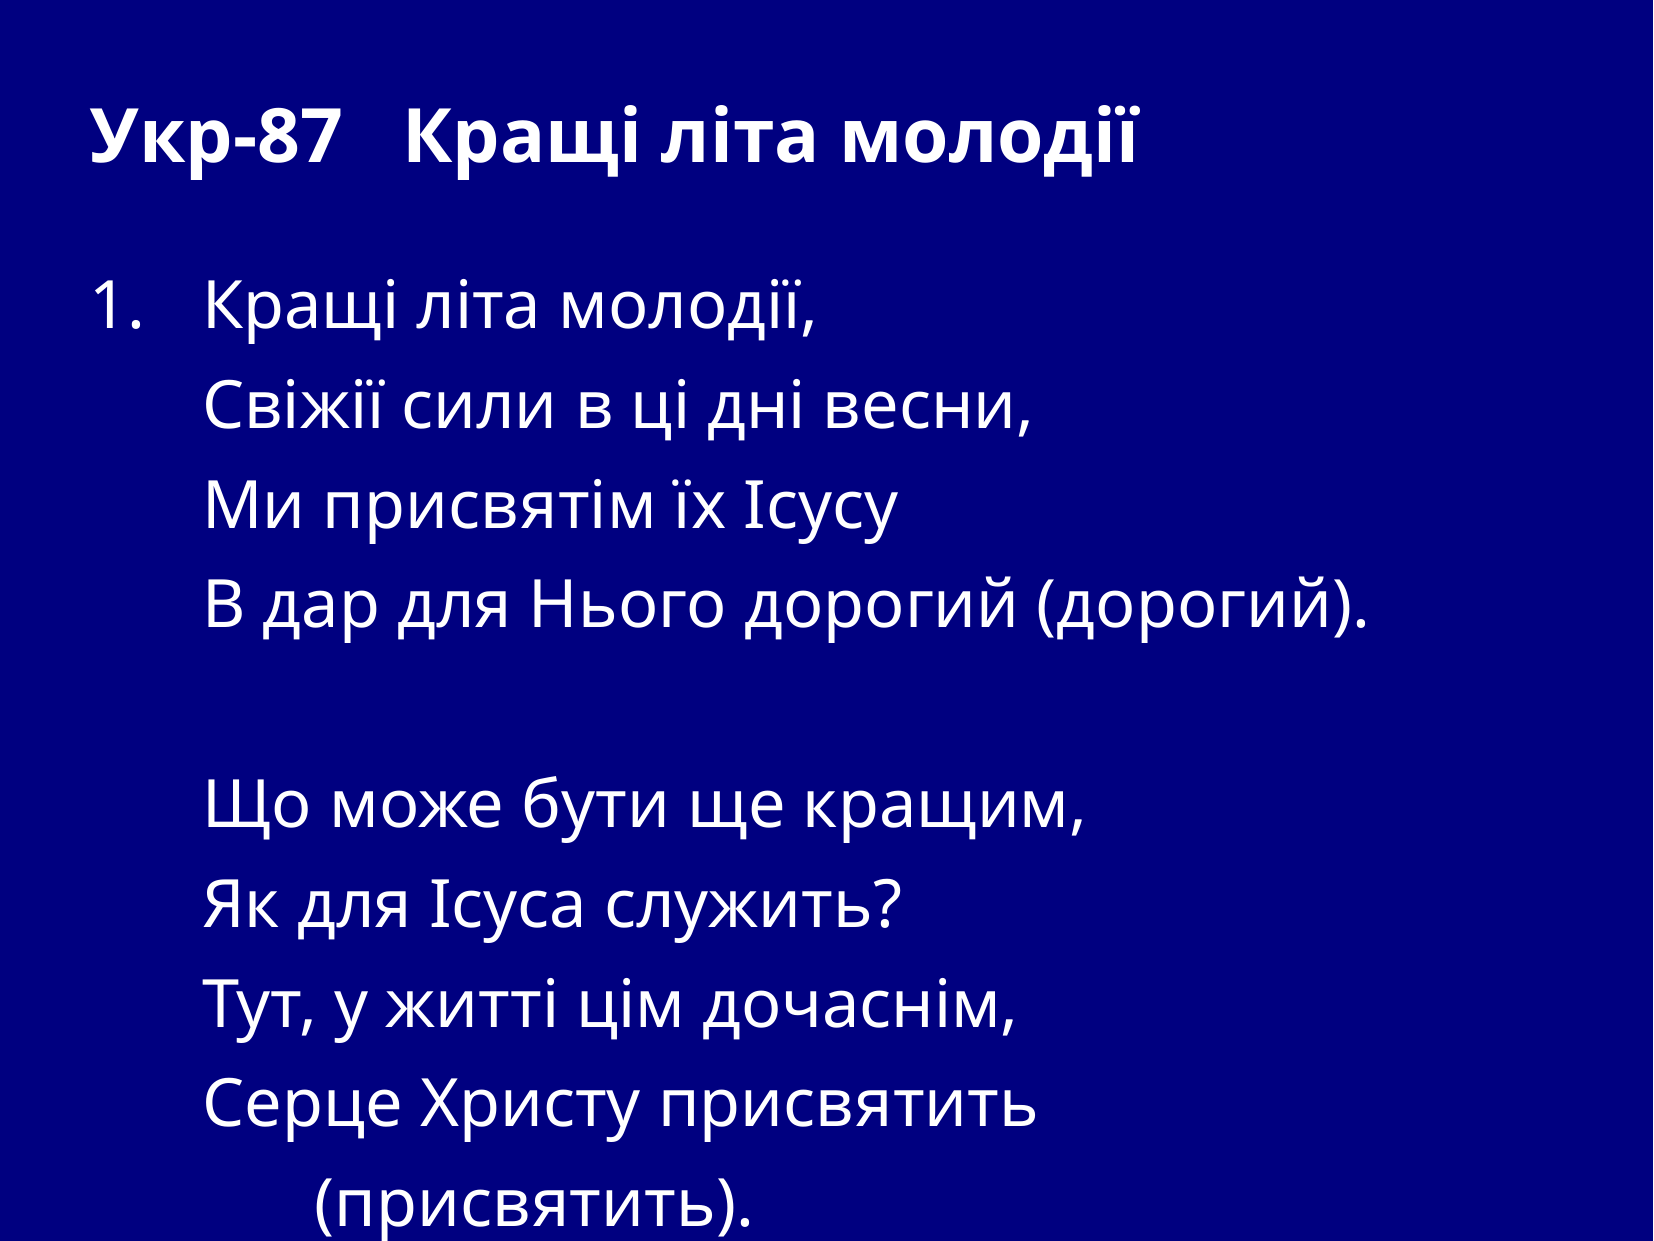

Укр-87 Кращі літа молодії
1.	Кращі літа молодії,
	Свіжії сили в ці дні весни,
	Ми присвятім їх Ісусу
	В дар для Нього дорогий (дорогий).
	Що може бути ще кращим,
	Як для Ісуса служить?
	Тут, у житті цім дочаснім,
	Серце Христу присвятить
		(присвятить).